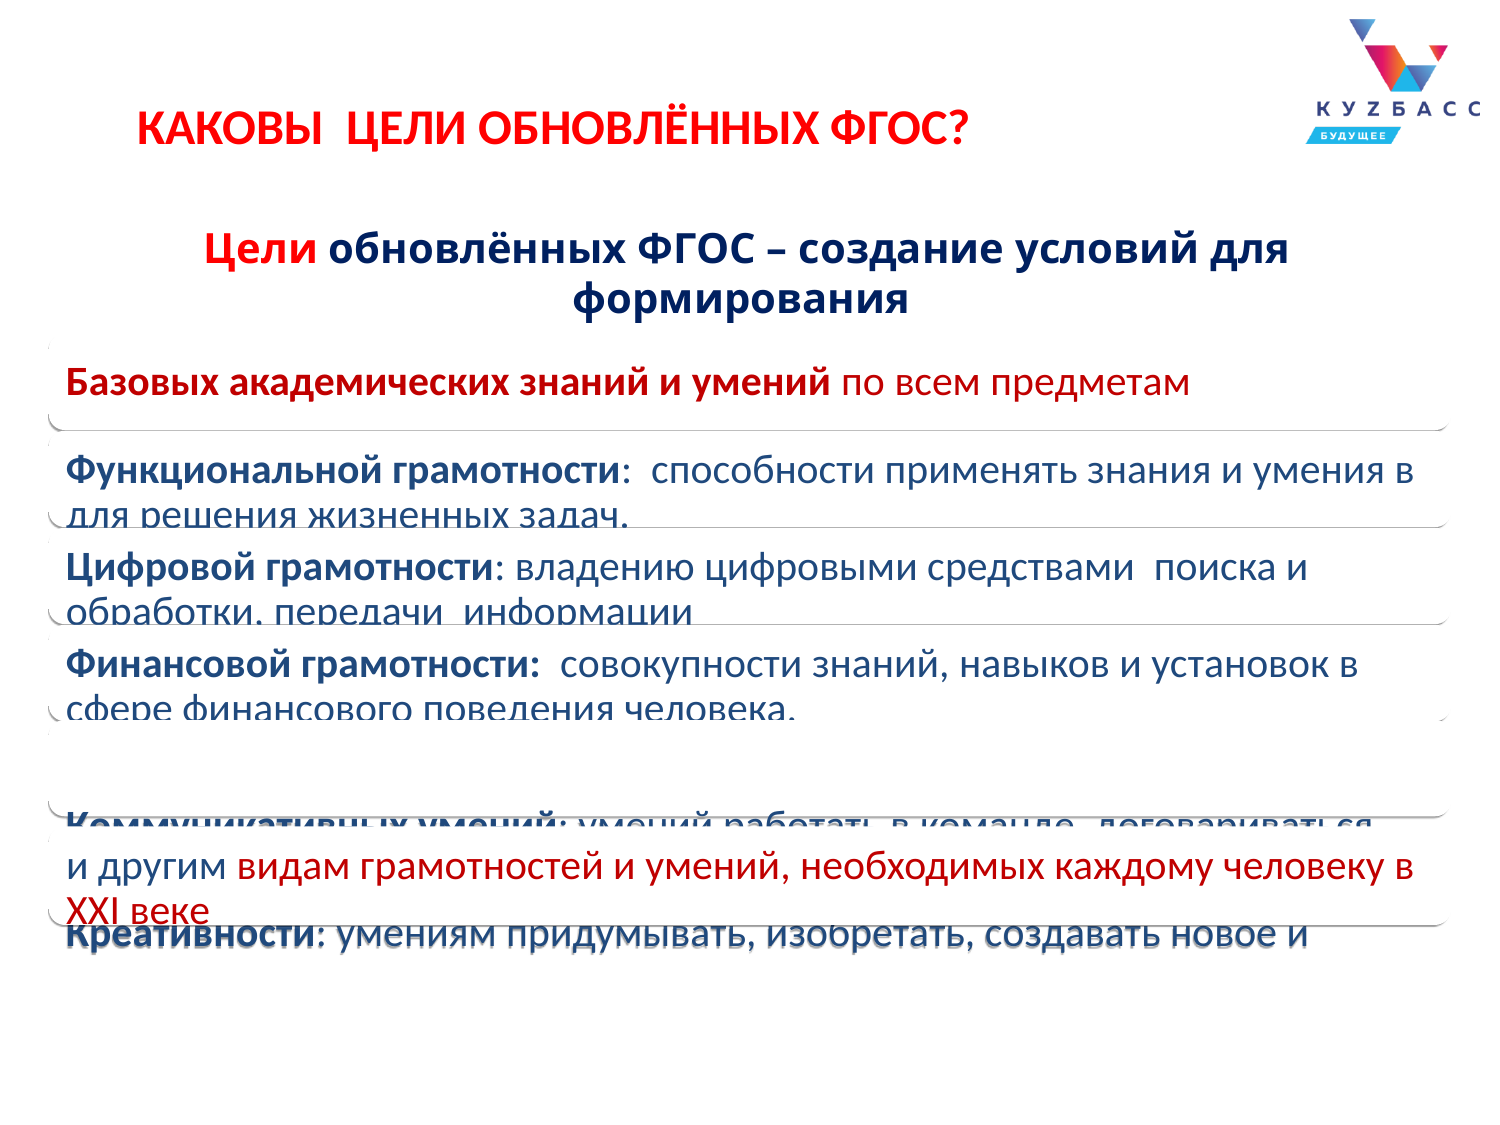

# КАКОВЫ ЦЕЛИ ОБНОВЛЁННЫХ ФГОС?
Цели обновлённых ФГОС – создание условий для формирования
Базовых академических знаний и умений по всем предметам
Функциональной грамотности: способности применять знания и умения в для решения жизненных задач.
Цифровой грамотности: владению цифровыми средствами поиска и обработки, передачи информации
Финансовой грамотности:  совокупности знаний, навыков и установок в сфере финансового поведения человека.
Коммуникативных умений: умений работать в команде, договариваться, общаться
Креативности: умениям придумывать, изобретать, создавать новое и
и другим видам грамотностей и умений, необходимых каждому человеку в XXI веке